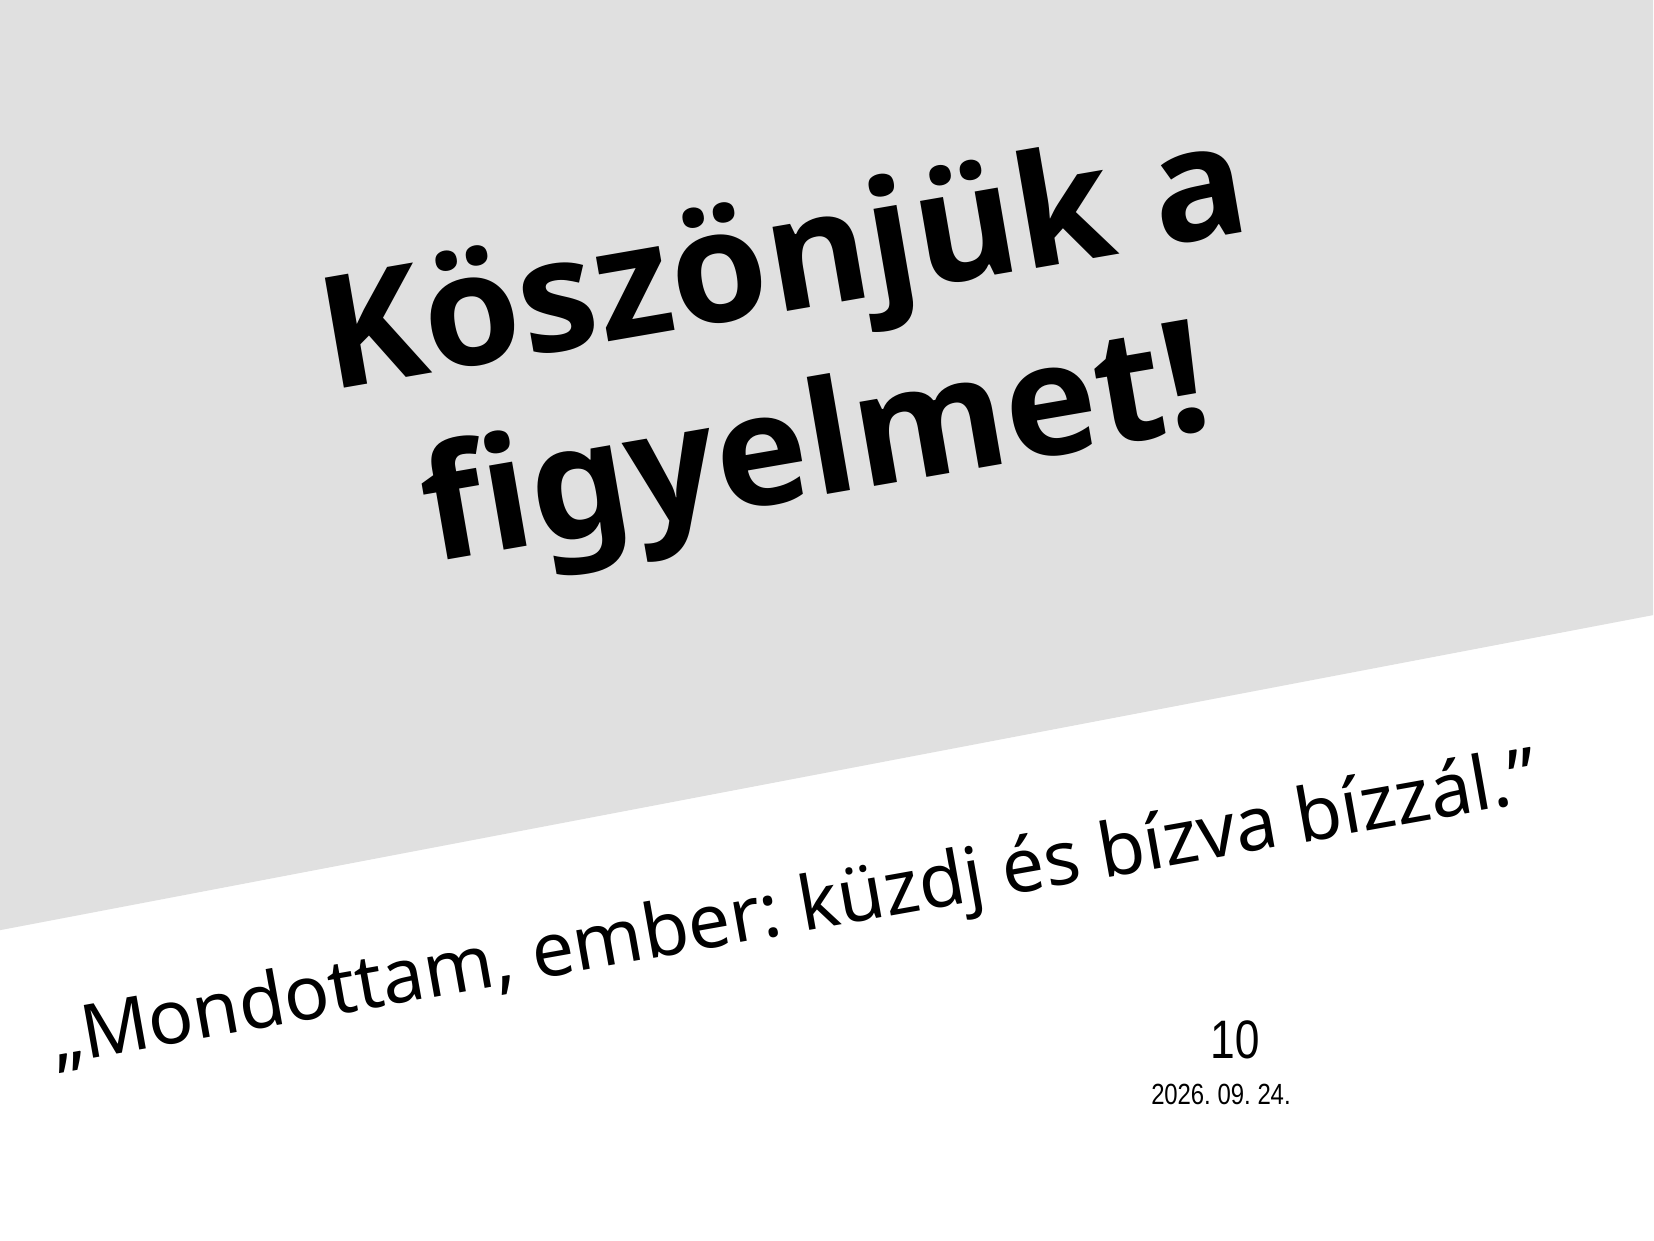

# Köszönjük a figyelmet!
„Mondottam, ember: küzdj és bízva bízzál.”